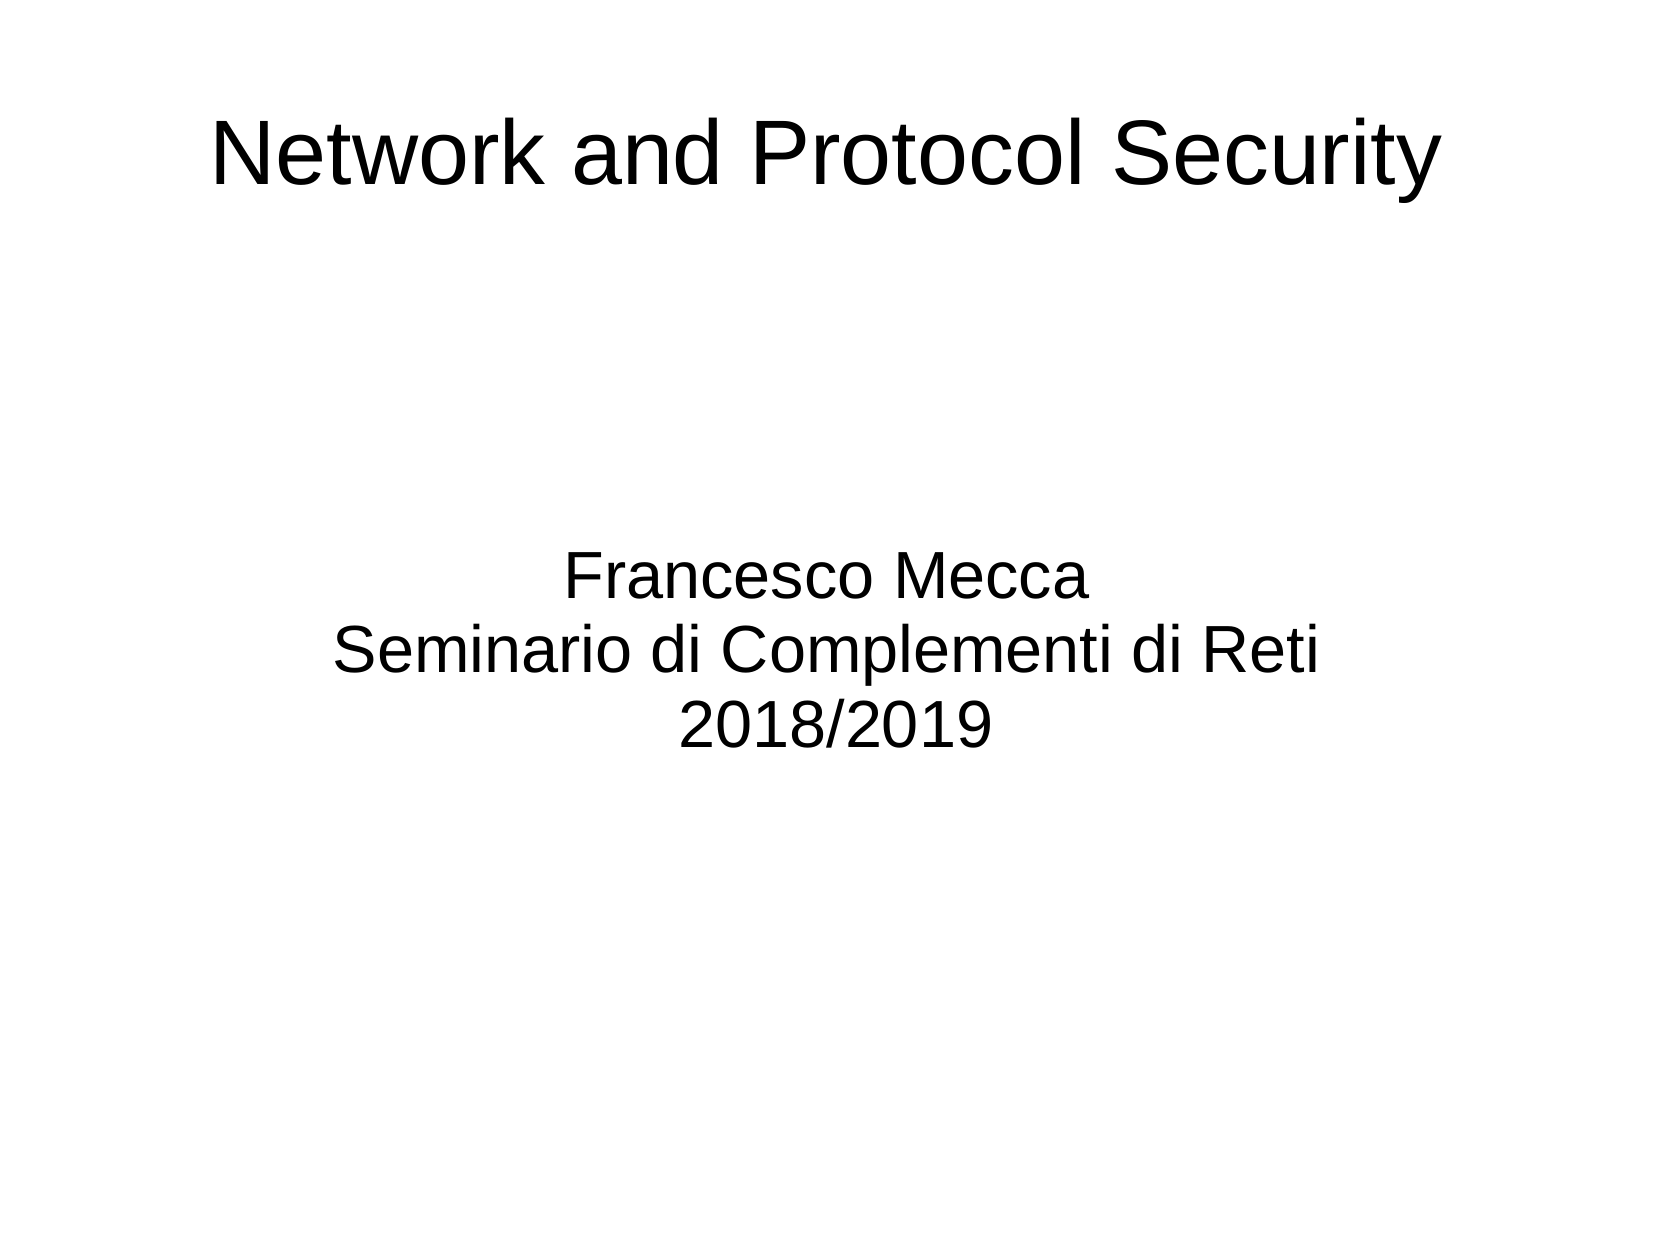

# Network and Protocol Security
Francesco Mecca
Seminario di Complementi di Reti
 2018/2019